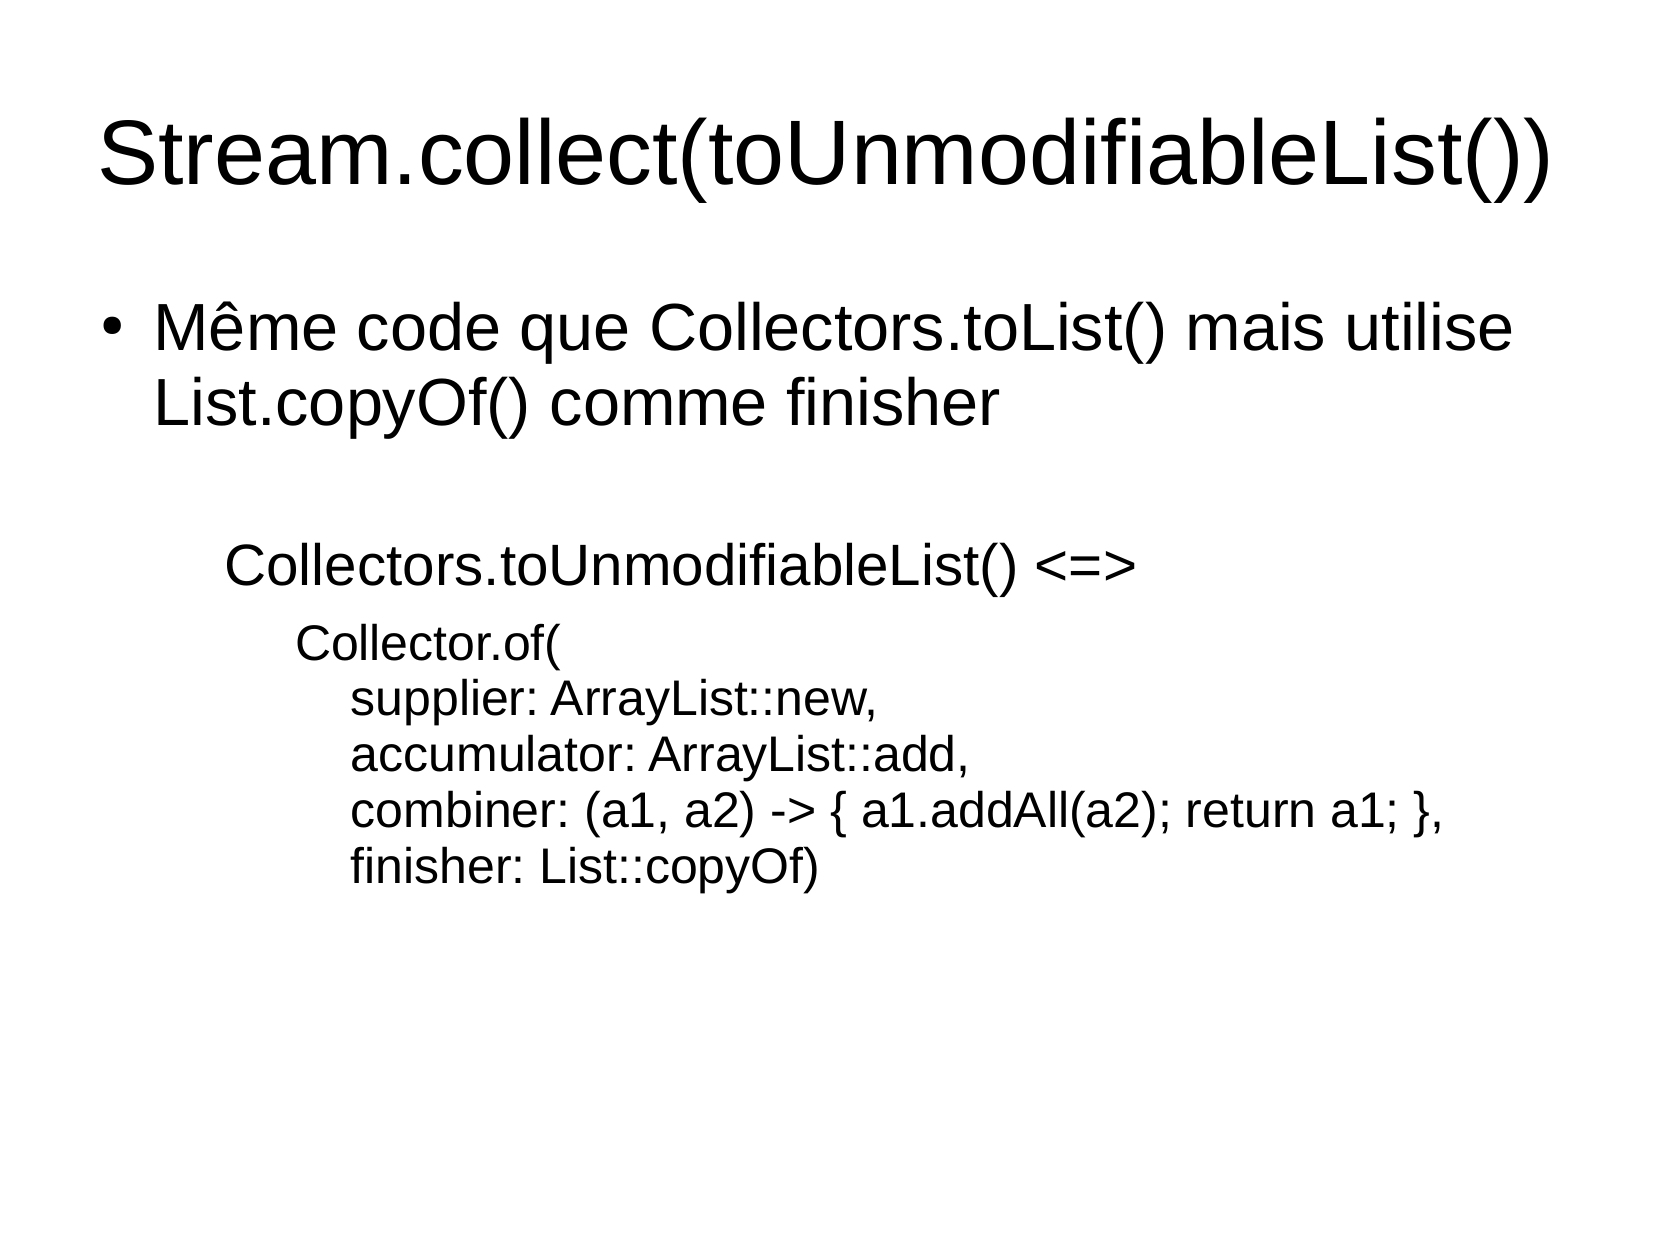

# Stream.collect(toUnmodifiableList())
Même code que Collectors.toList() mais utilise List.copyOf() comme finisher
Collectors.toUnmodifiableList() <=>
Collector.of(
 supplier: ArrayList::new,
 accumulator: ArrayList::add,
 combiner: (a1, a2) -> { a1.addAll(a2); return a1; },
 finisher: List::copyOf)